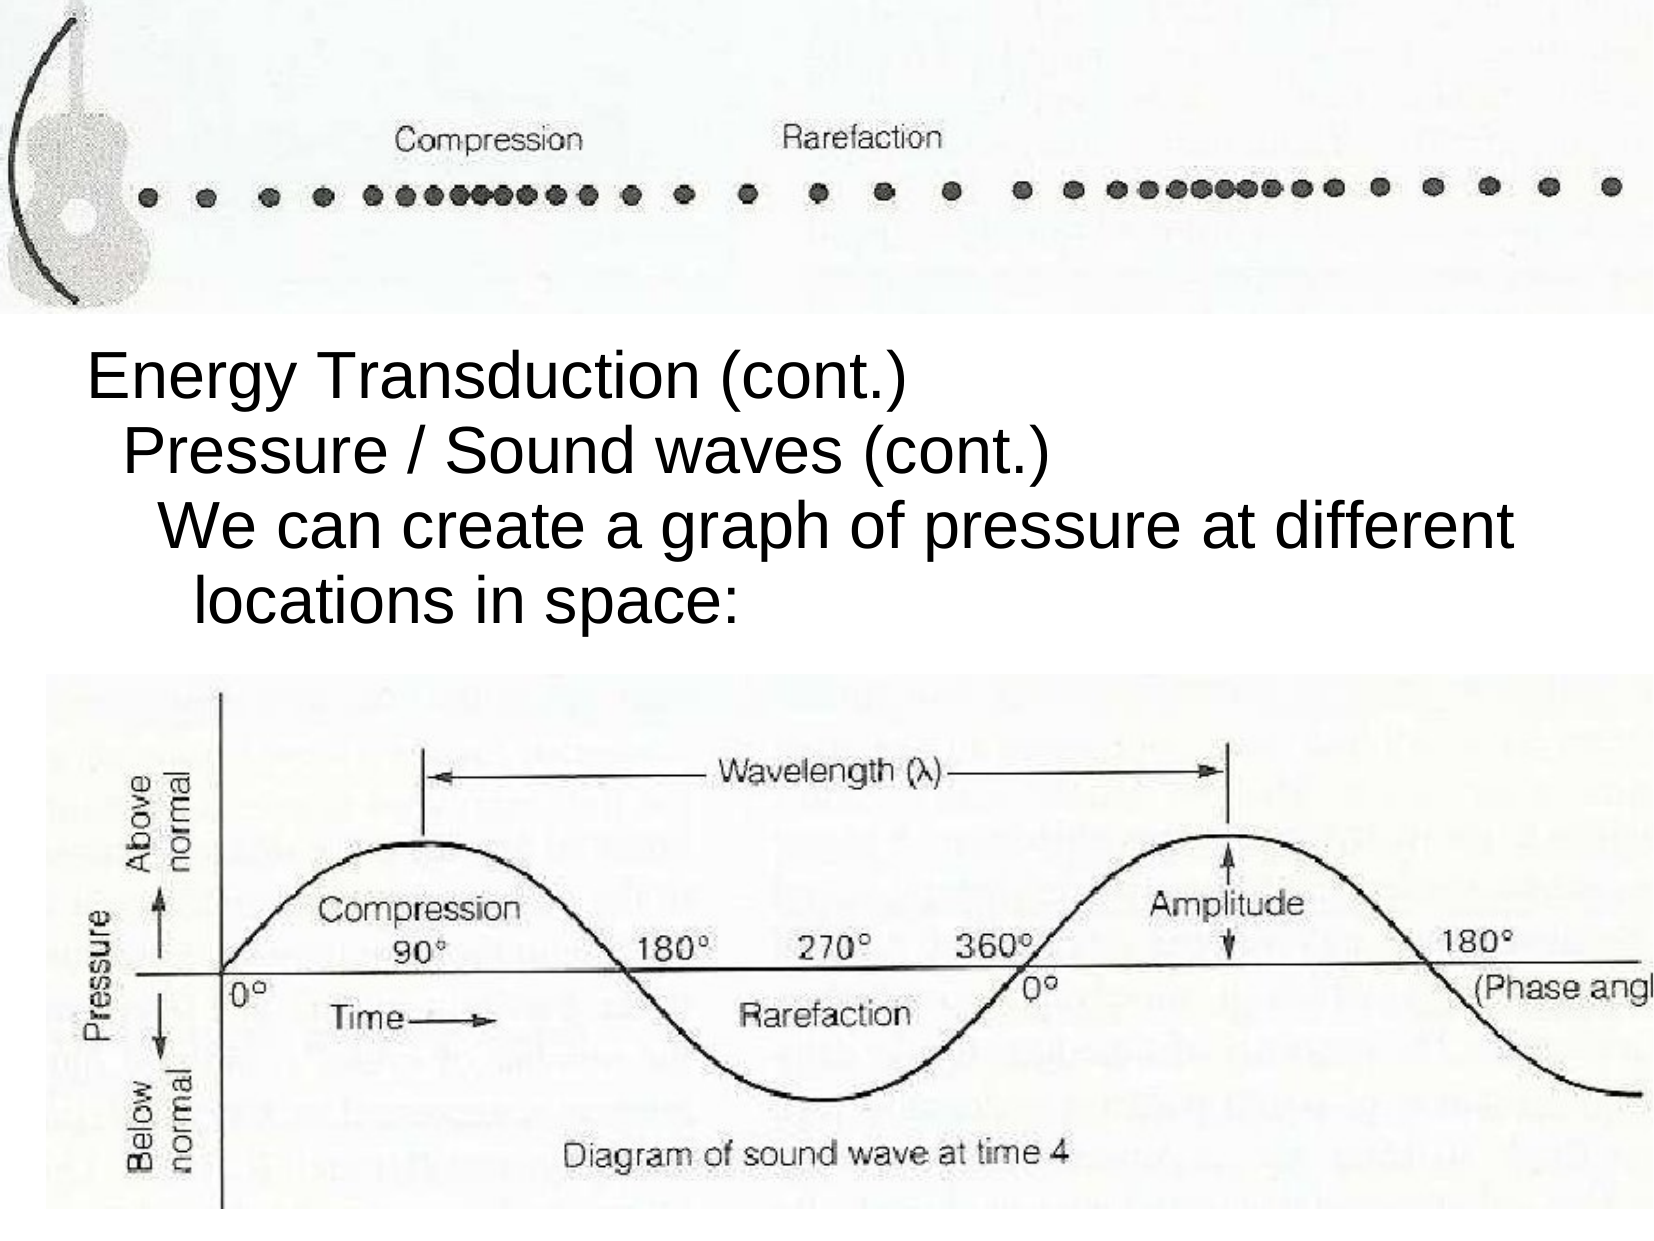

Energy Transduction (cont.)
Pressure / Sound waves (cont.)
We can create a graph of pressure at different locations in space: